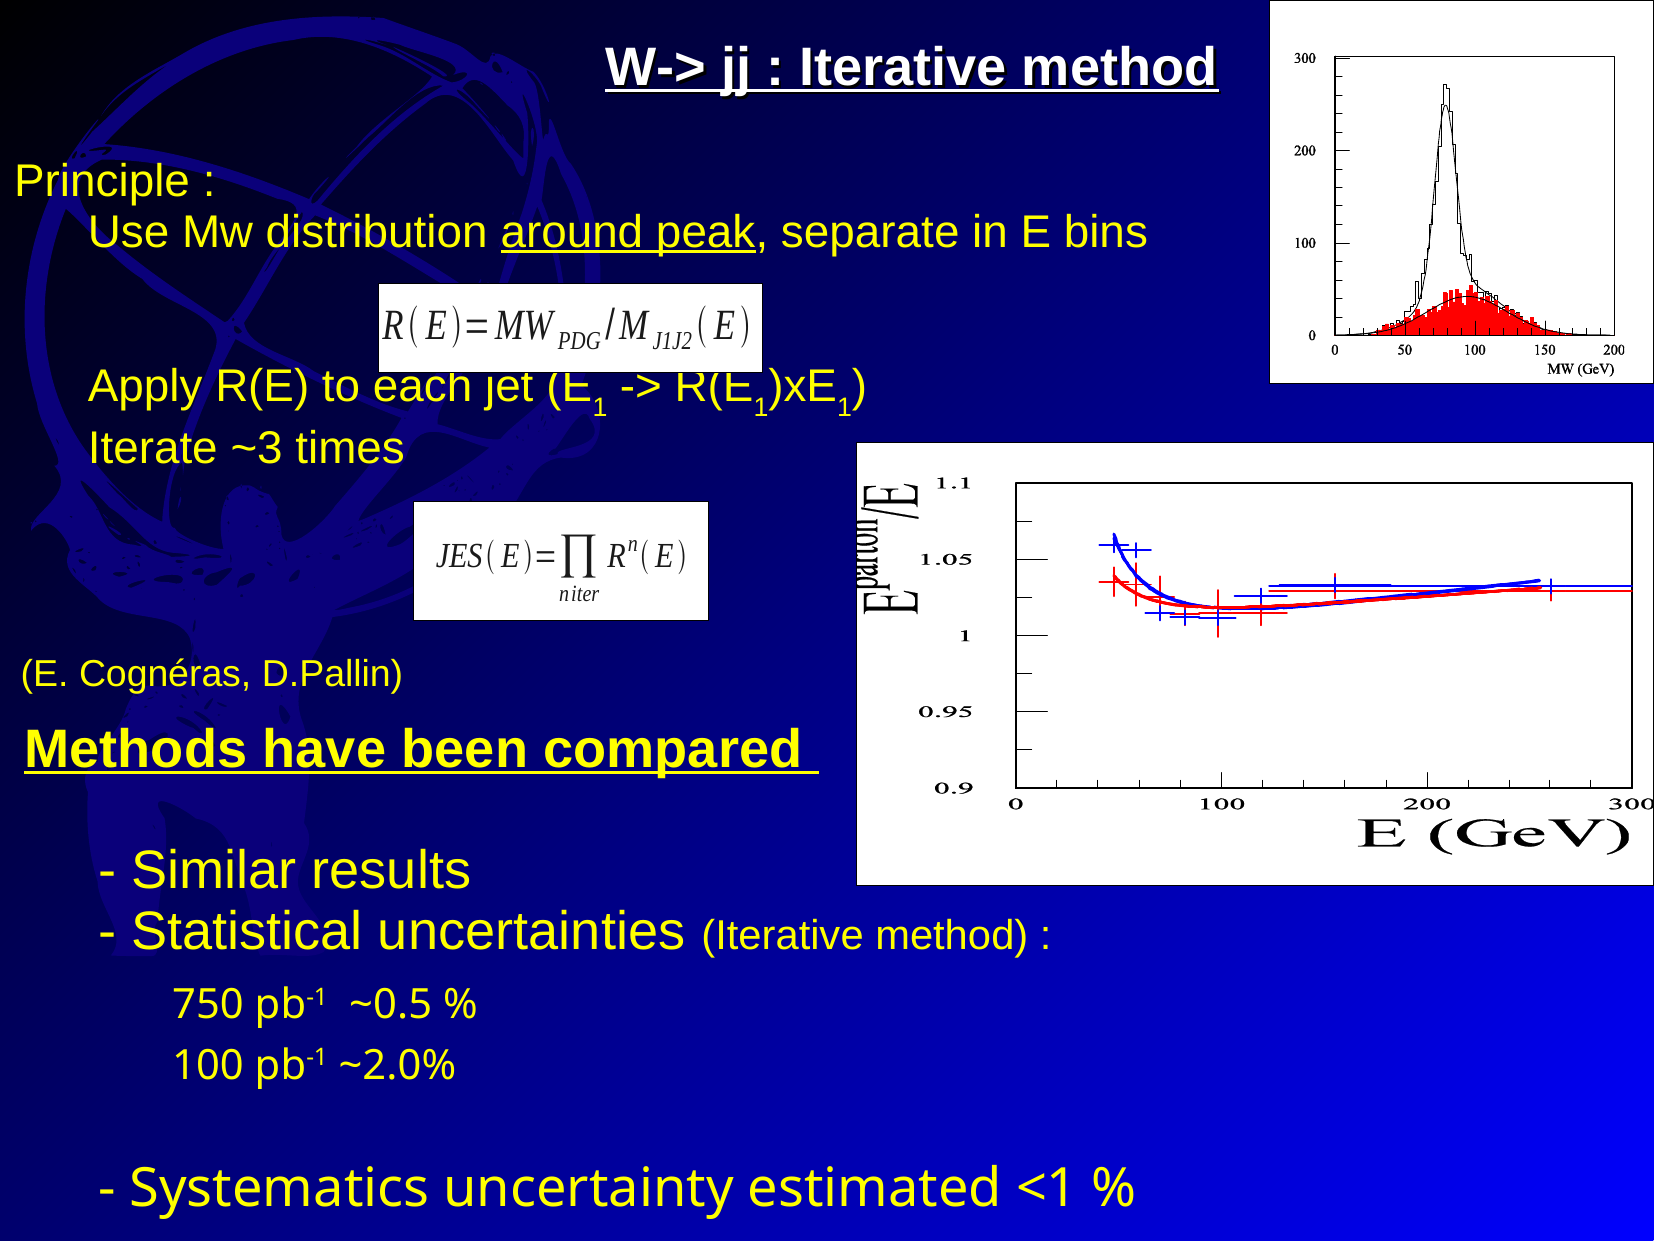

W-> jj : Iterative method
Principle :
	Use Mw distribution around peak, separate in E bins
	Apply R(E) to each jet (E1 -> R(E1)xE1)
	Iterate ~3 times
(E. Cognéras, D.Pallin)
Methods have been compared
	- Similar results
	- Statistical uncertainties (Iterative method) :
		750 pb-1 ~0.5 %
		100 pb-1 ~2.0%
	- Systematics uncertainty estimated <1 %